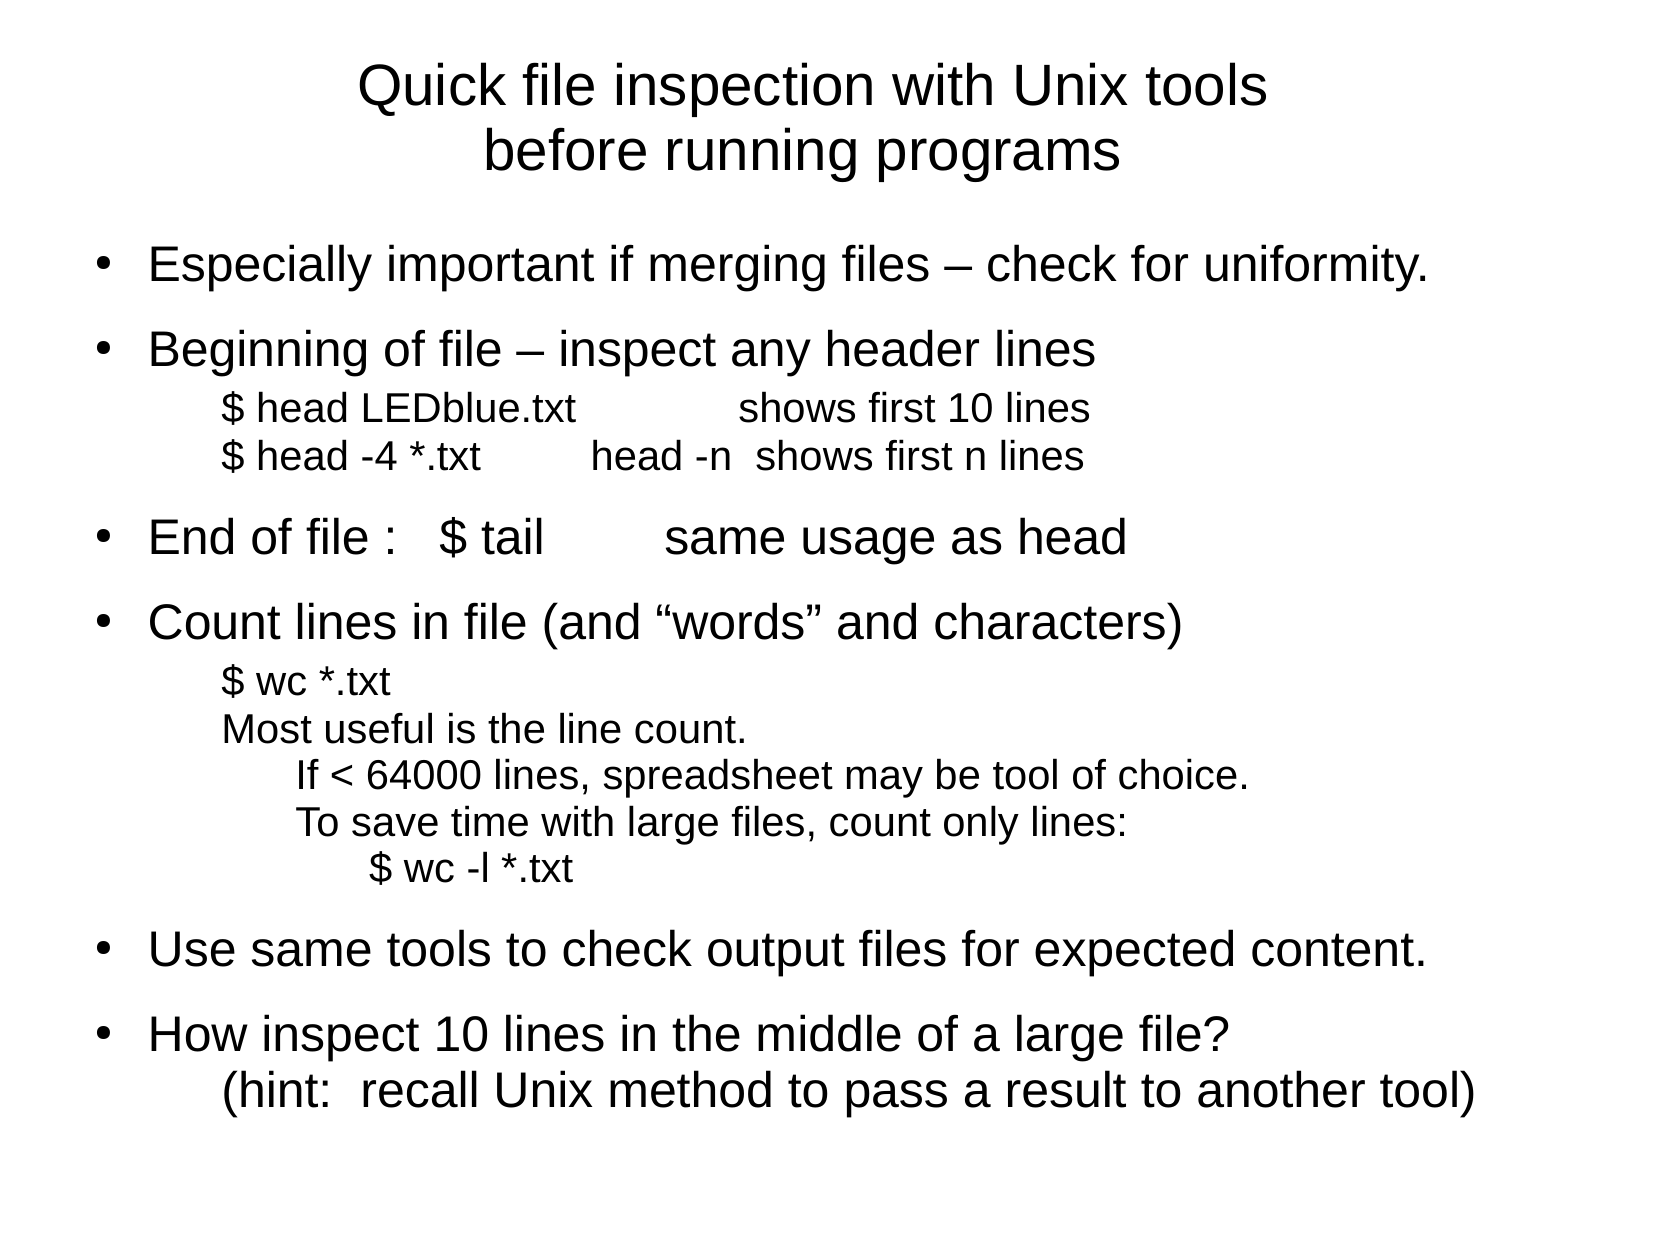

# Quick file inspection with Unix tools before running programs
Especially important if merging files – check for uniformity.
Beginning of file – inspect any header lines
	$ head LEDblue.txt			shows first 10 lines
	$ head -4 *.txt		head -n shows first n lines
End of file : $ tail		same usage as head
Count lines in file (and “words” and characters)
	$ wc *.txt
	Most useful is the line count.
		If < 64000 lines, spreadsheet may be tool of choice.
		To save time with large files, count only lines:
			$ wc -l *.txt
Use same tools to check output files for expected content.
How inspect 10 lines in the middle of a large file?
	(hint: recall Unix method to pass a result to another tool)